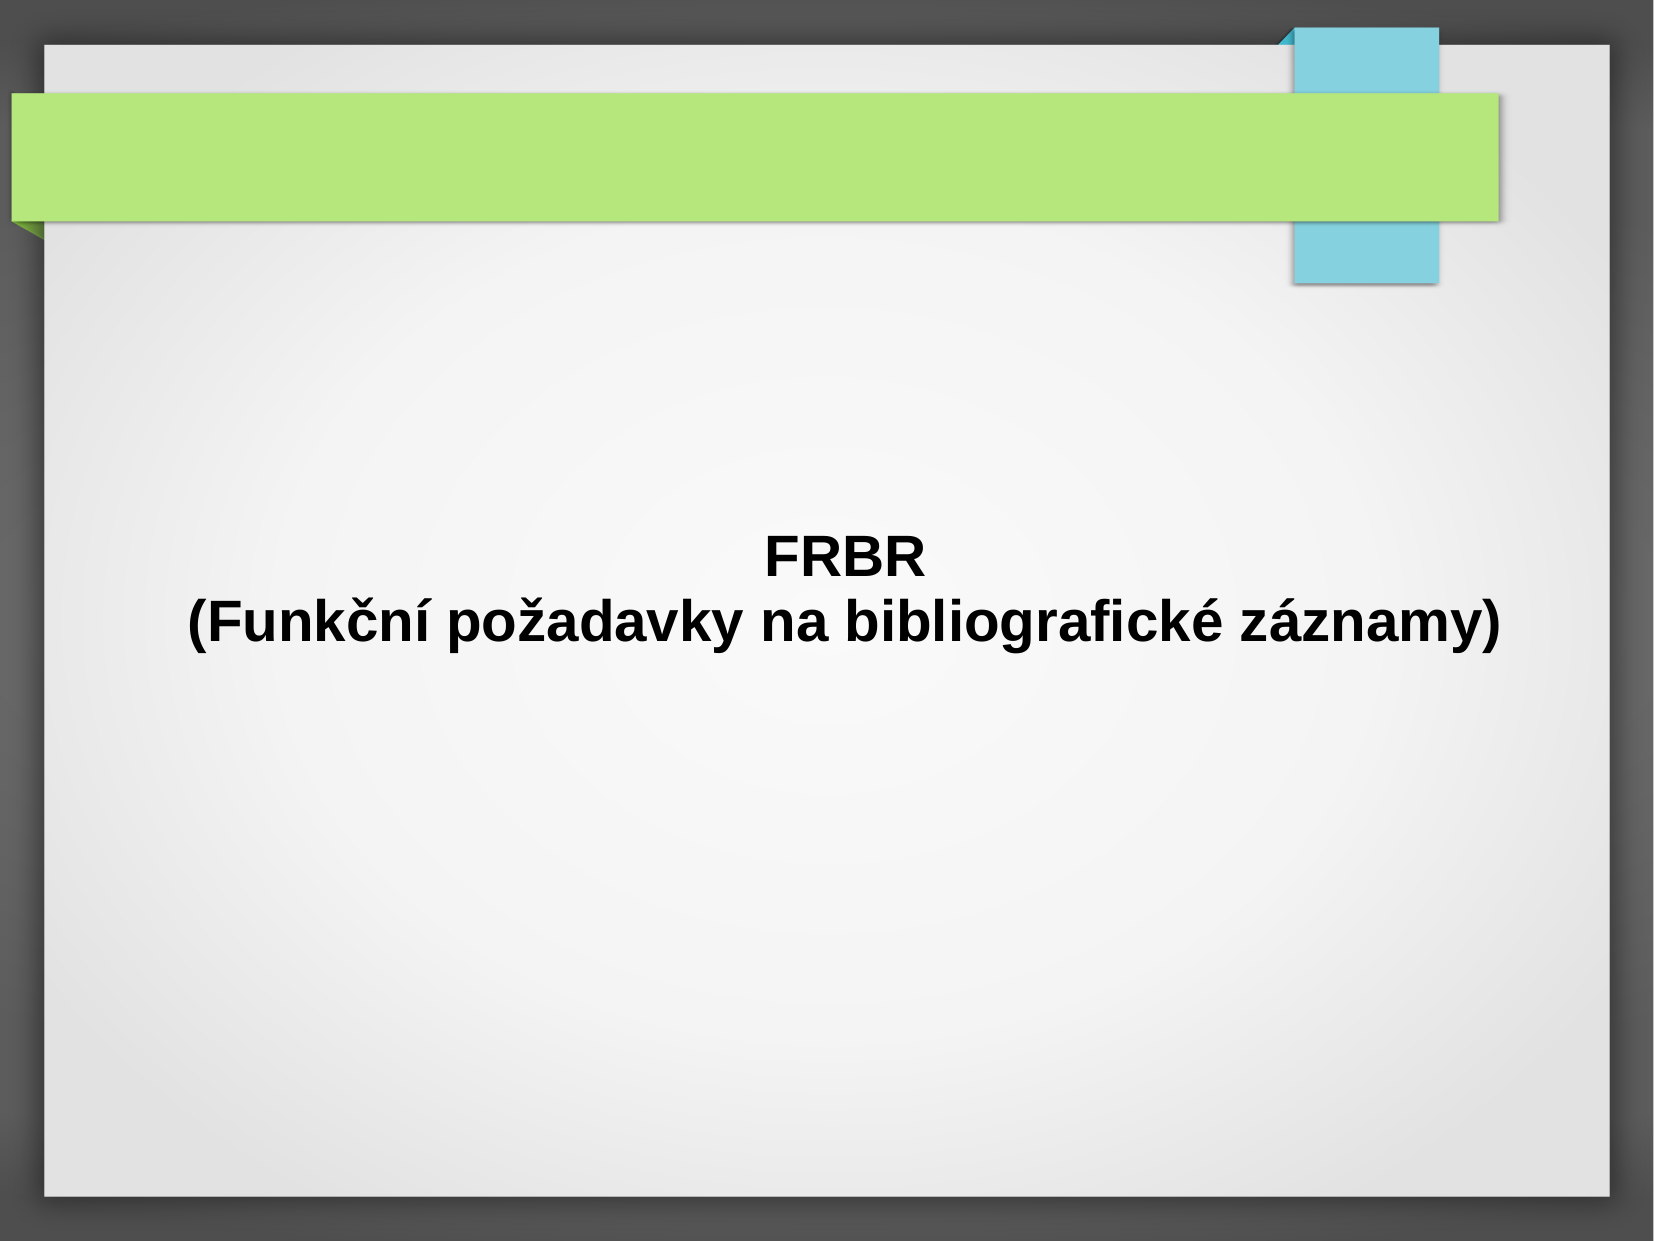

#
FRBR
(Funkční požadavky na bibliografické záznamy)